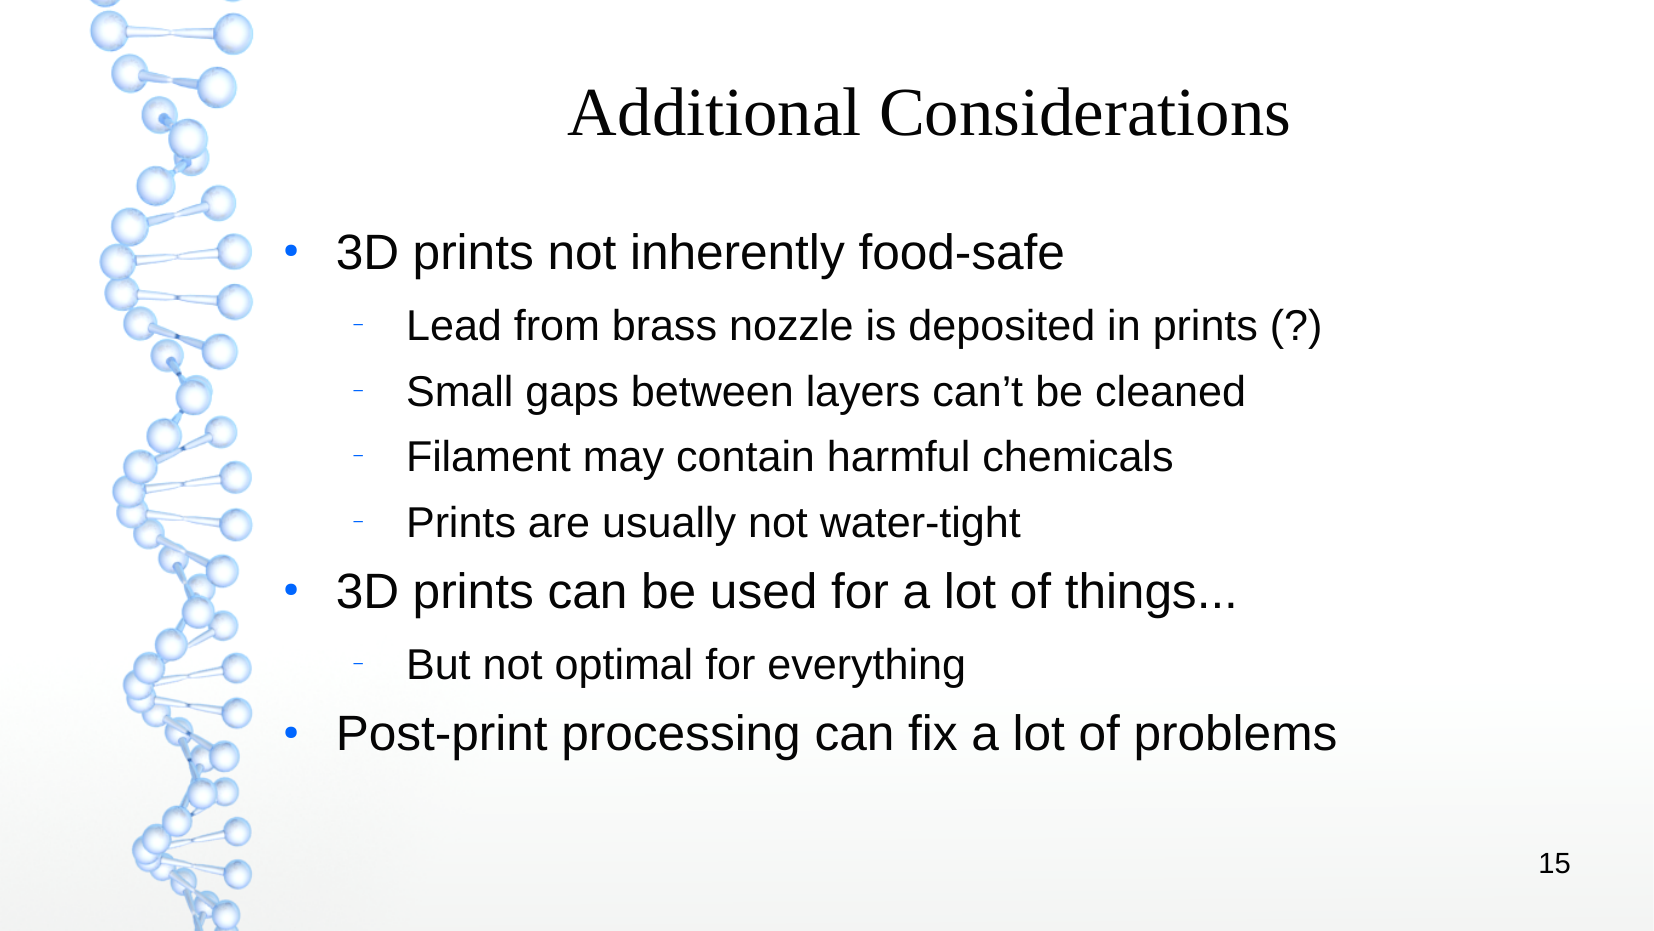

# Additional Considerations
3D prints not inherently food-safe
Lead from brass nozzle is deposited in prints (?)
Small gaps between layers can’t be cleaned
Filament may contain harmful chemicals
Prints are usually not water-tight
3D prints can be used for a lot of things...
But not optimal for everything
Post-print processing can fix a lot of problems
15